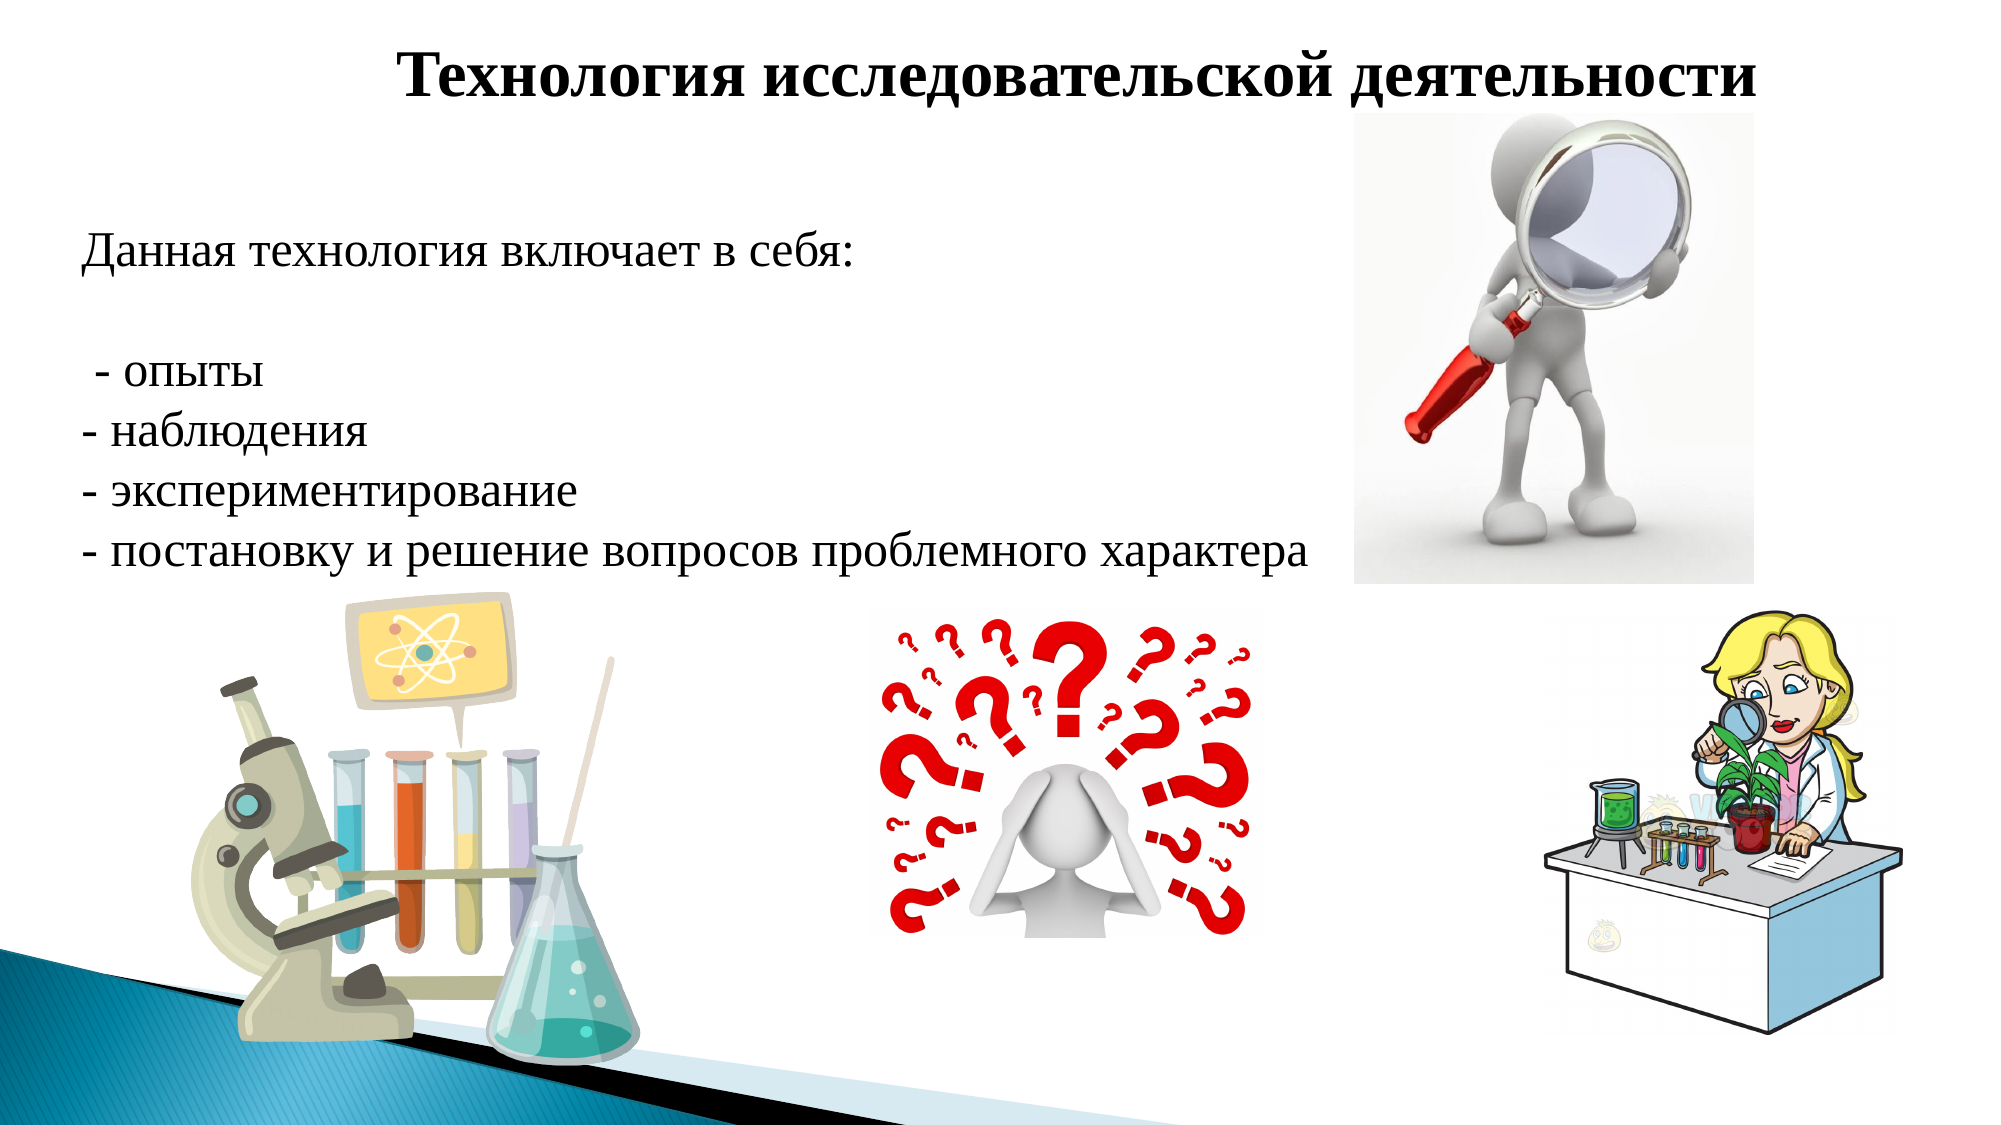

Технология исследовательской деятельности
Данная технология включает в себя:
 - опыты
- наблюдения
- экспериментирование
- постановку и решение вопросов проблемного характера